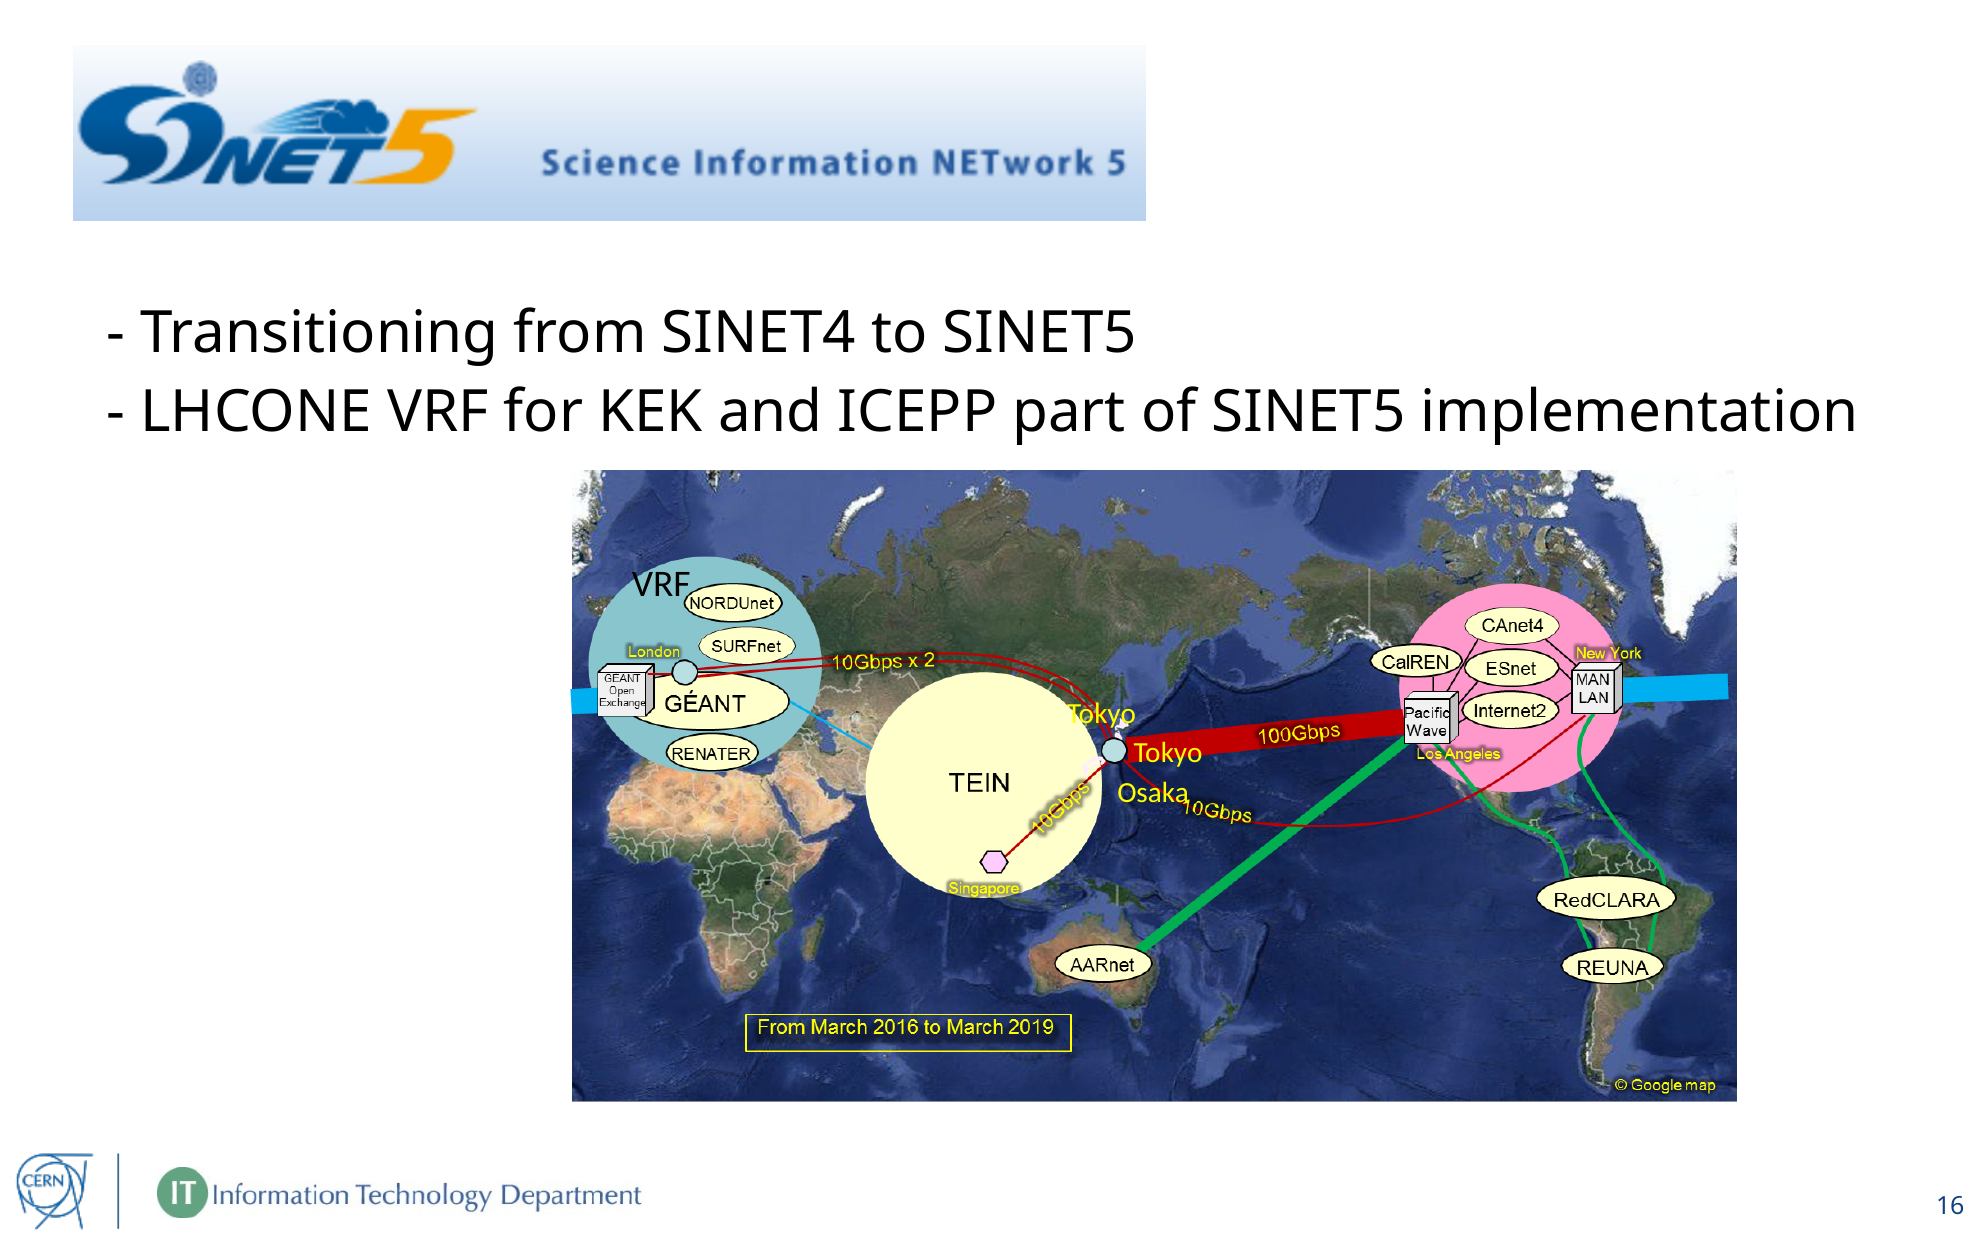

- Transitioning from SINET4 to SINET5
- LHCONE VRF for KEK and ICEPP part of SINET5 implementation
VRF
Tokyo
Tokyo
Osaka